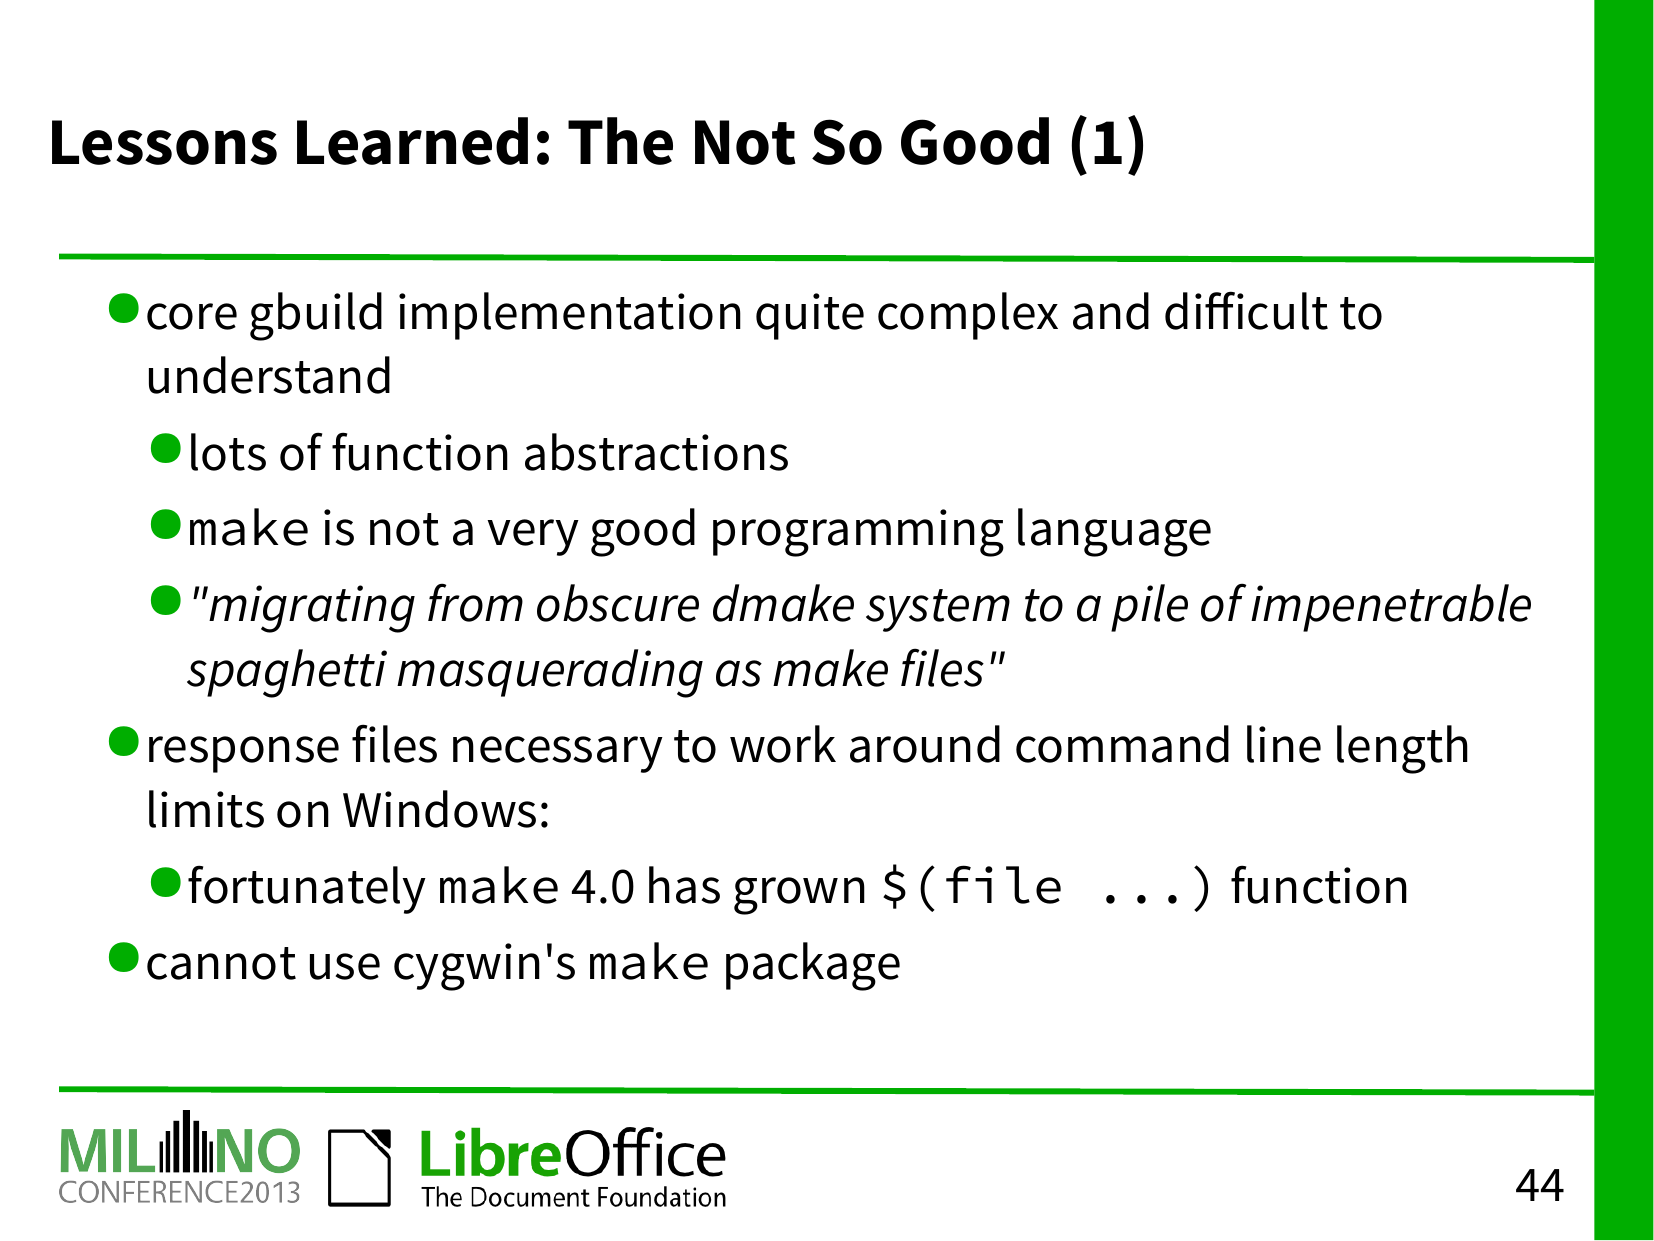

# Lessons Learned: The Not So Good (1)
core gbuild implementation quite complex and difficult to understand
lots of function abstractions
make is not a very good programming language
"migrating from obscure dmake system to a pile of impenetrable spaghetti masquerading as make files"
response files necessary to work around command line length limits on Windows:
fortunately make 4.0 has grown $(file ...) function
cannot use cygwin's make package
44